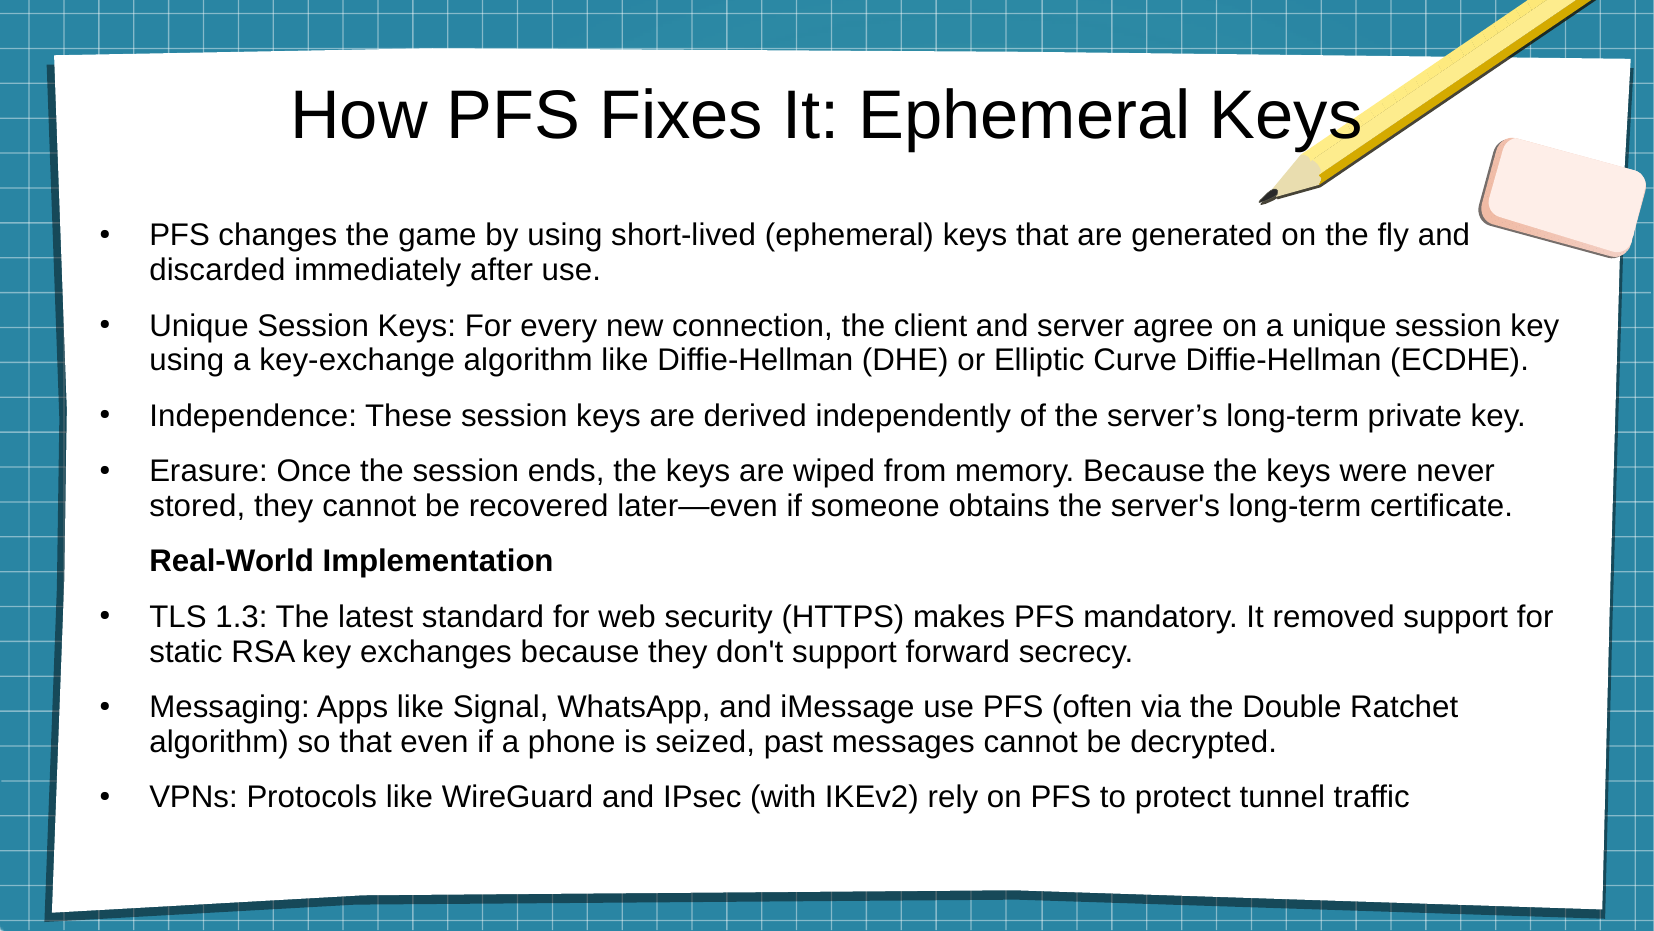

# How PFS Fixes It: Ephemeral Keys
PFS changes the game by using short-lived (ephemeral) keys that are generated on the fly and discarded immediately after use.
Unique Session Keys: For every new connection, the client and server agree on a unique session key using a key-exchange algorithm like Diffie-Hellman (DHE) or Elliptic Curve Diffie-Hellman (ECDHE).
Independence: These session keys are derived independently of the server’s long-term private key.
Erasure: Once the session ends, the keys are wiped from memory. Because the keys were never stored, they cannot be recovered later—even if someone obtains the server's long-term certificate.
Real-World Implementation
TLS 1.3: The latest standard for web security (HTTPS) makes PFS mandatory. It removed support for static RSA key exchanges because they don't support forward secrecy.
Messaging: Apps like Signal, WhatsApp, and iMessage use PFS (often via the Double Ratchet algorithm) so that even if a phone is seized, past messages cannot be decrypted.
VPNs: Protocols like WireGuard and IPsec (with IKEv2) rely on PFS to protect tunnel traffic